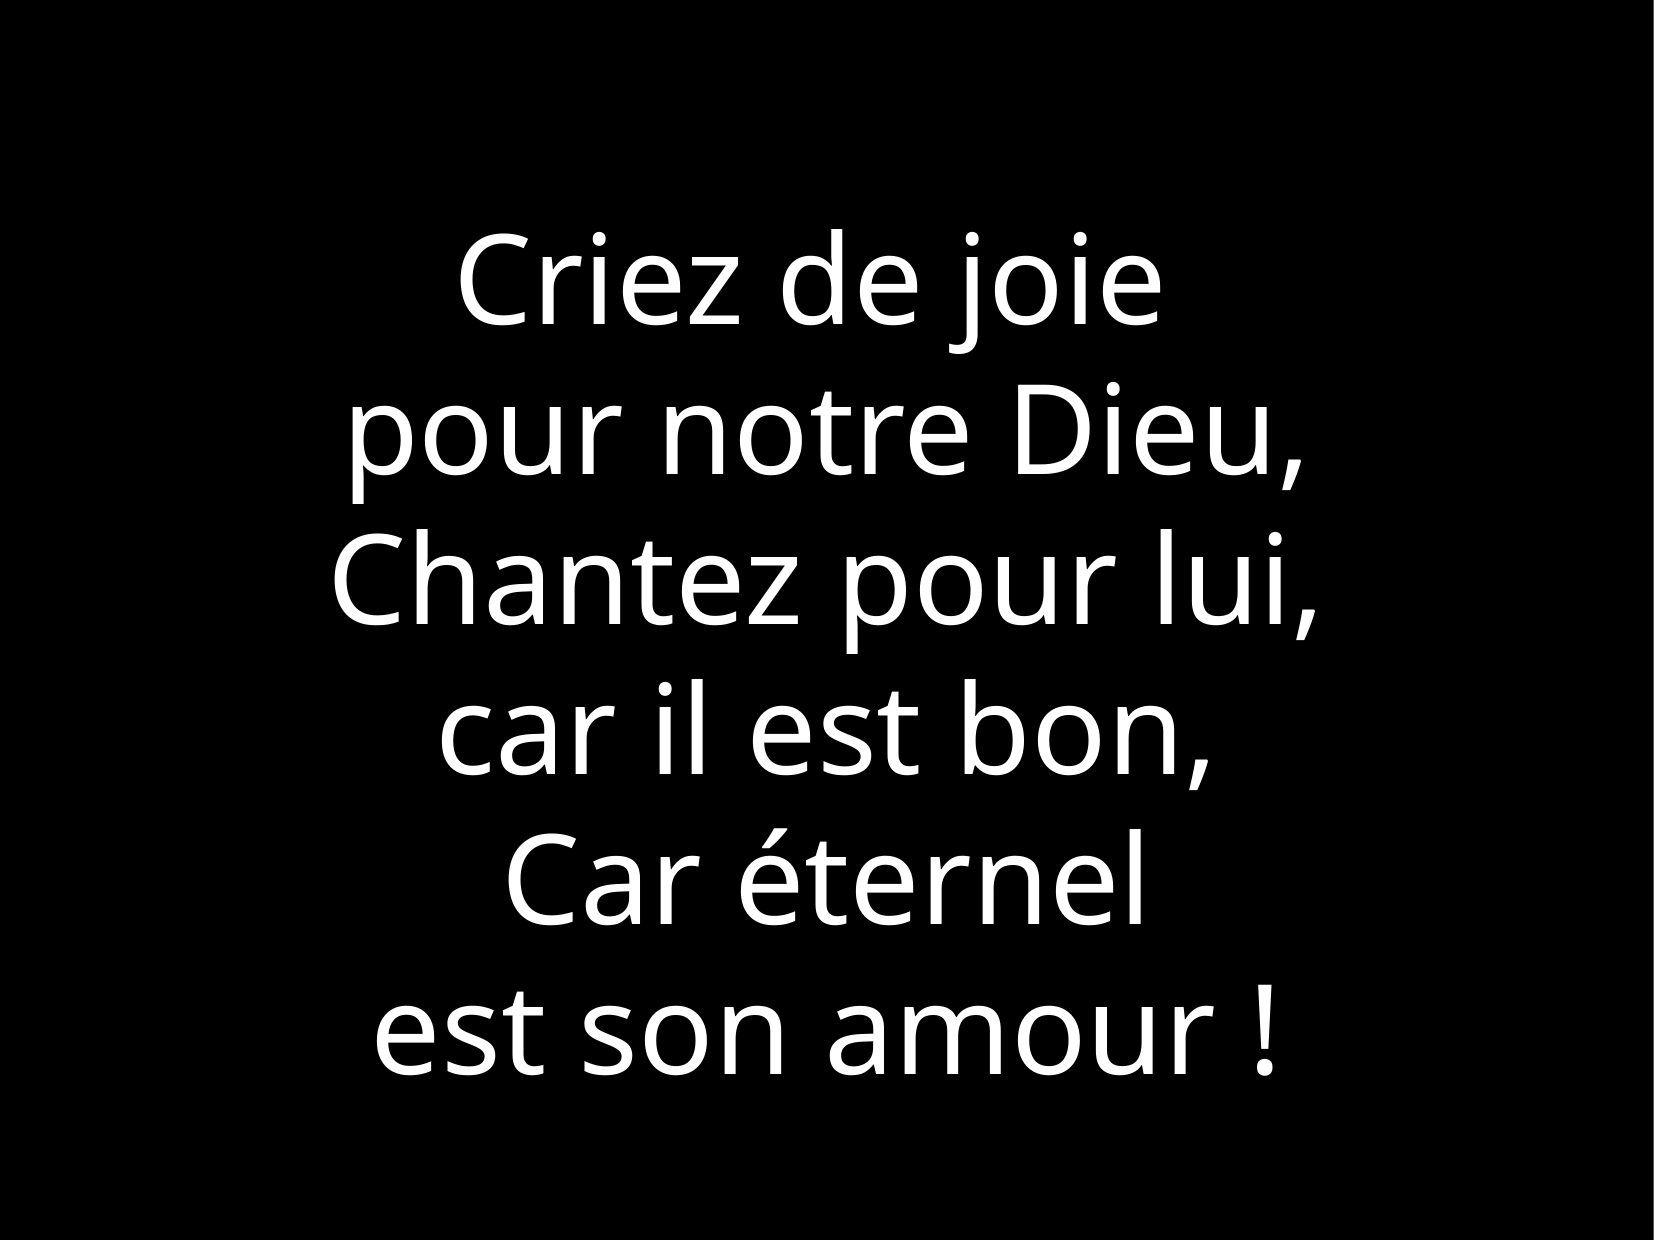

# Criez de joie pour notre Dieu, Chantez pour lui, car il est bon, Car éternel est son amour !